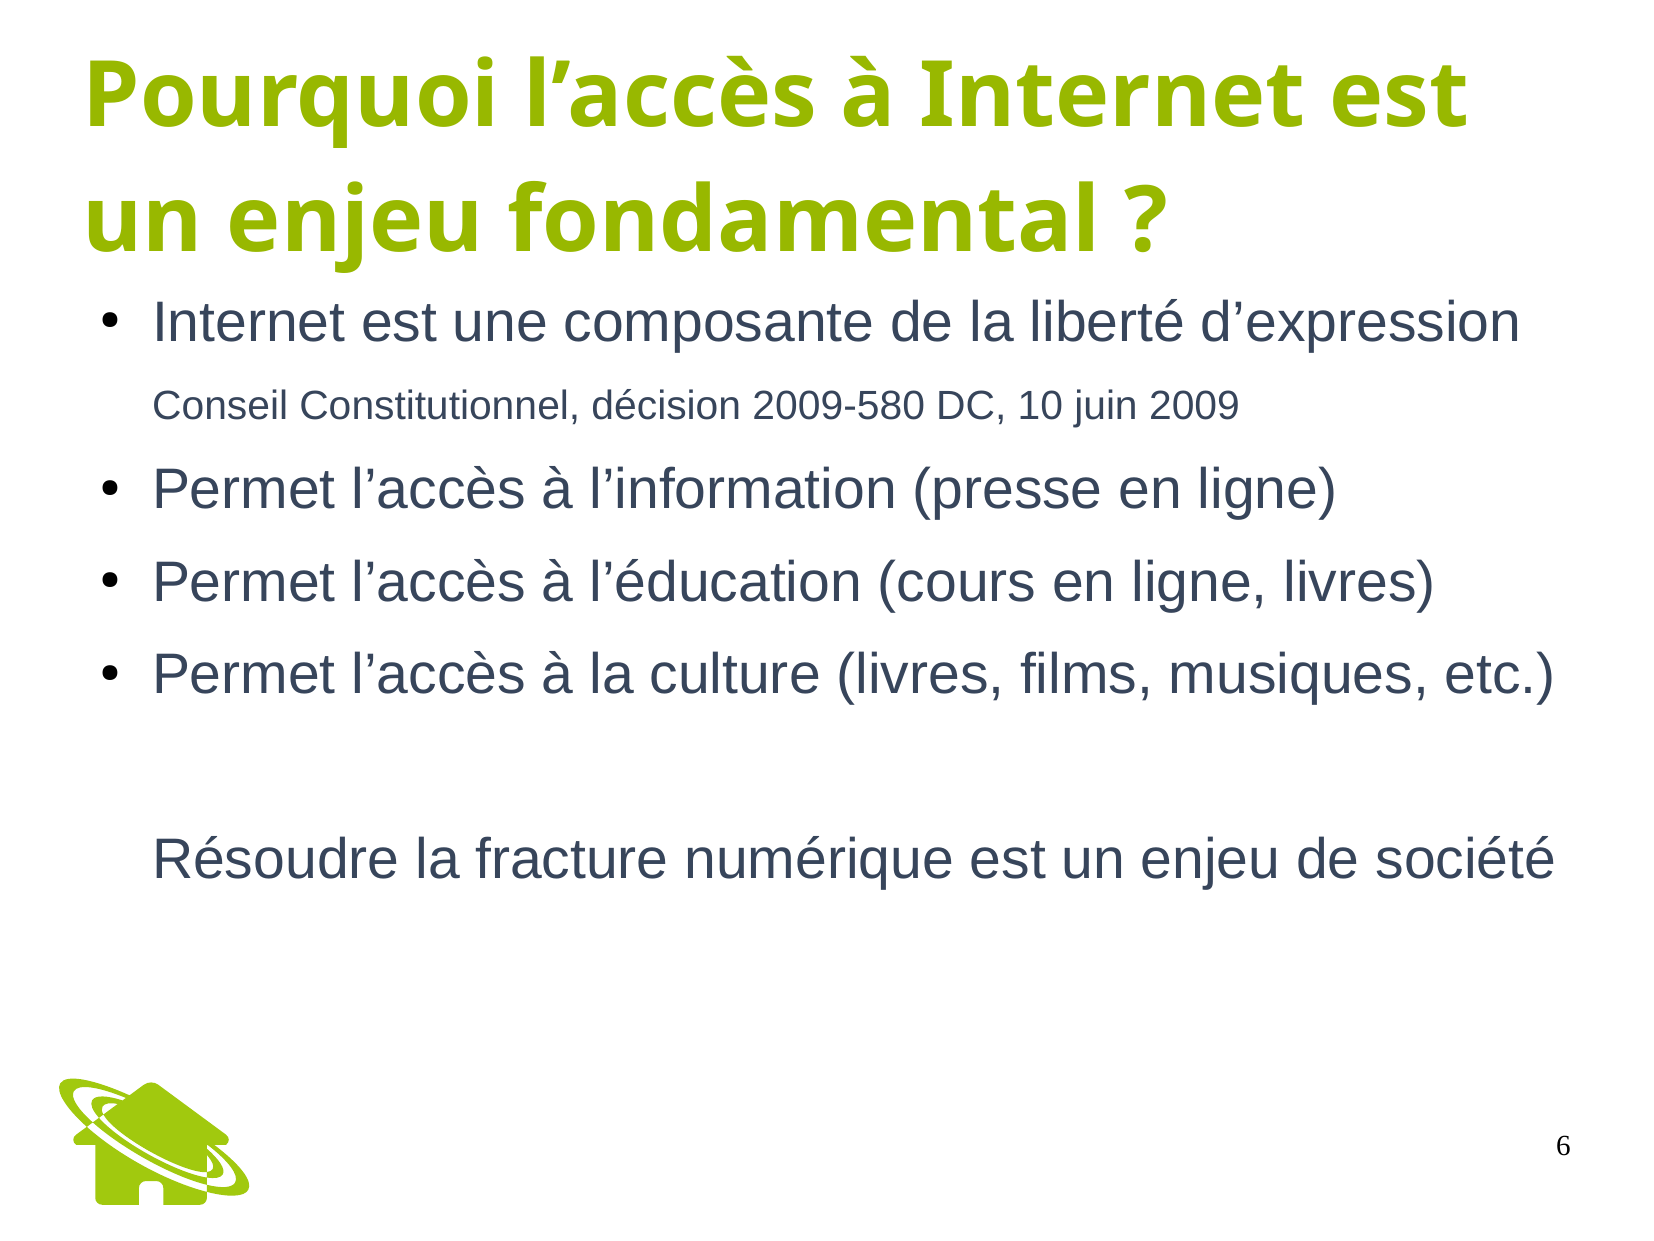

# Pourquoi l’accès à Internet est un enjeu fondamental ?
Internet est une composante de la liberté d’expression
Conseil Constitutionnel, décision 2009-580 DC, 10 juin 2009
Permet l’accès à l’information (presse en ligne)
Permet l’accès à l’éducation (cours en ligne, livres)
Permet l’accès à la culture (livres, films, musiques, etc.)
Résoudre la fracture numérique est un enjeu de société
6